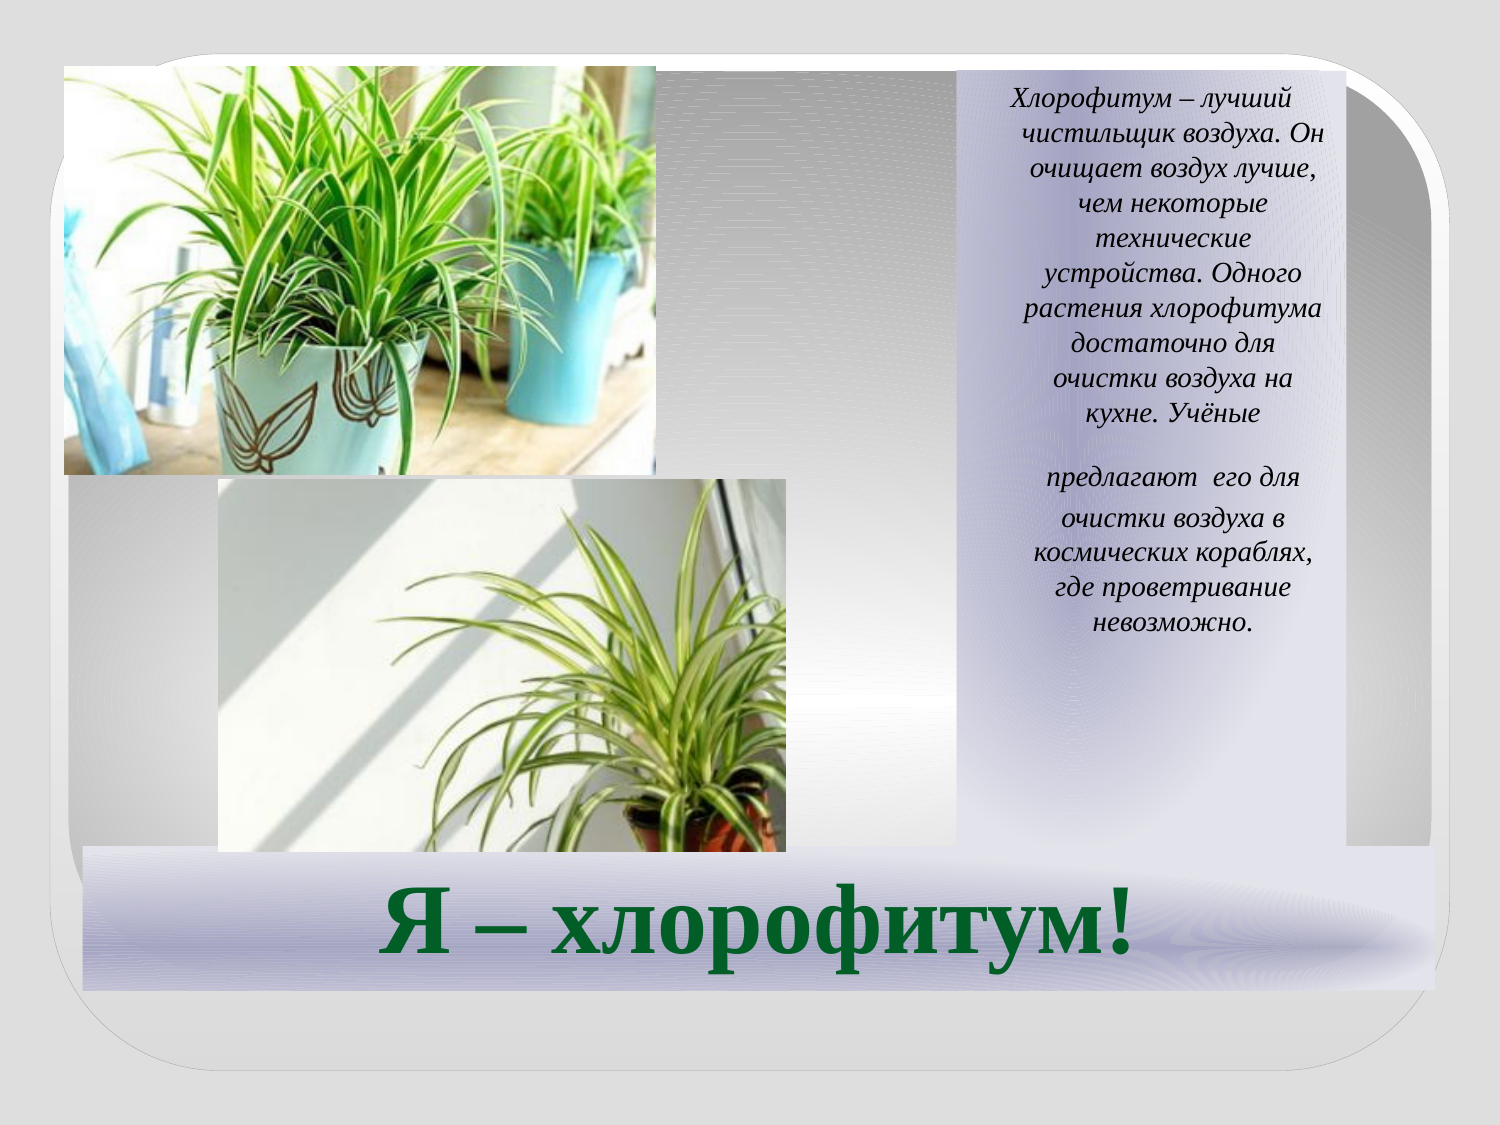

Хлорофитум – лучший чистильщик воздуха. Он очищает воздух лучше, чем некоторые технические устройства. Одного растения хлорофитума достаточно для очистки воздуха на кухне. Учёные предлагают его для очистки воздуха в космических кораблях, где проветривание невозможно.
# Я – хлорофитум!